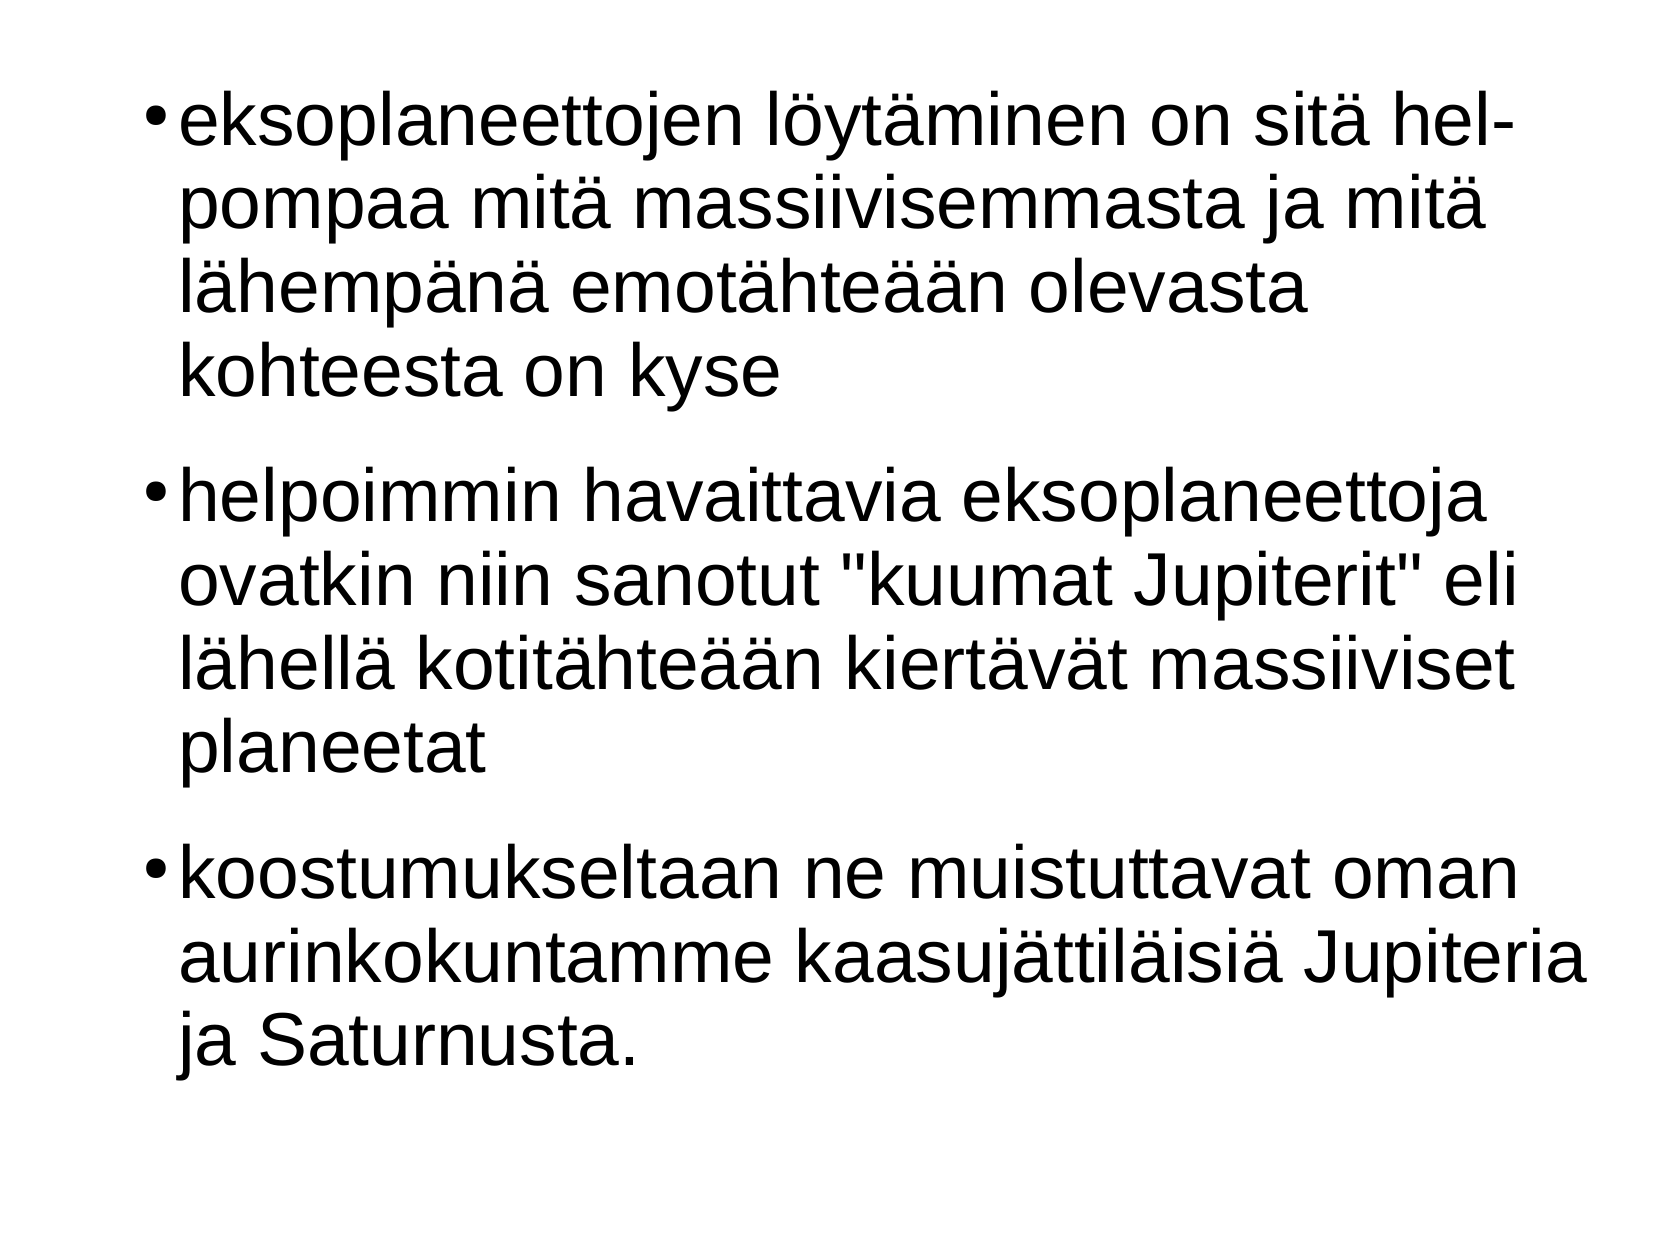

eksoplaneettojen löytäminen on sitä hel-pompaa mitä massiivisemmasta ja mitä lähempänä emotähteään olevasta kohteesta on kyse
helpoimmin havaittavia eksoplaneettoja ovatkin niin sanotut "kuumat Jupiterit" eli lähellä kotitähteään kiertävät massiiviset planeetat
koostumukseltaan ne muistuttavat oman aurinkokuntamme kaasujättiläisiä Jupiteria ja Saturnusta.